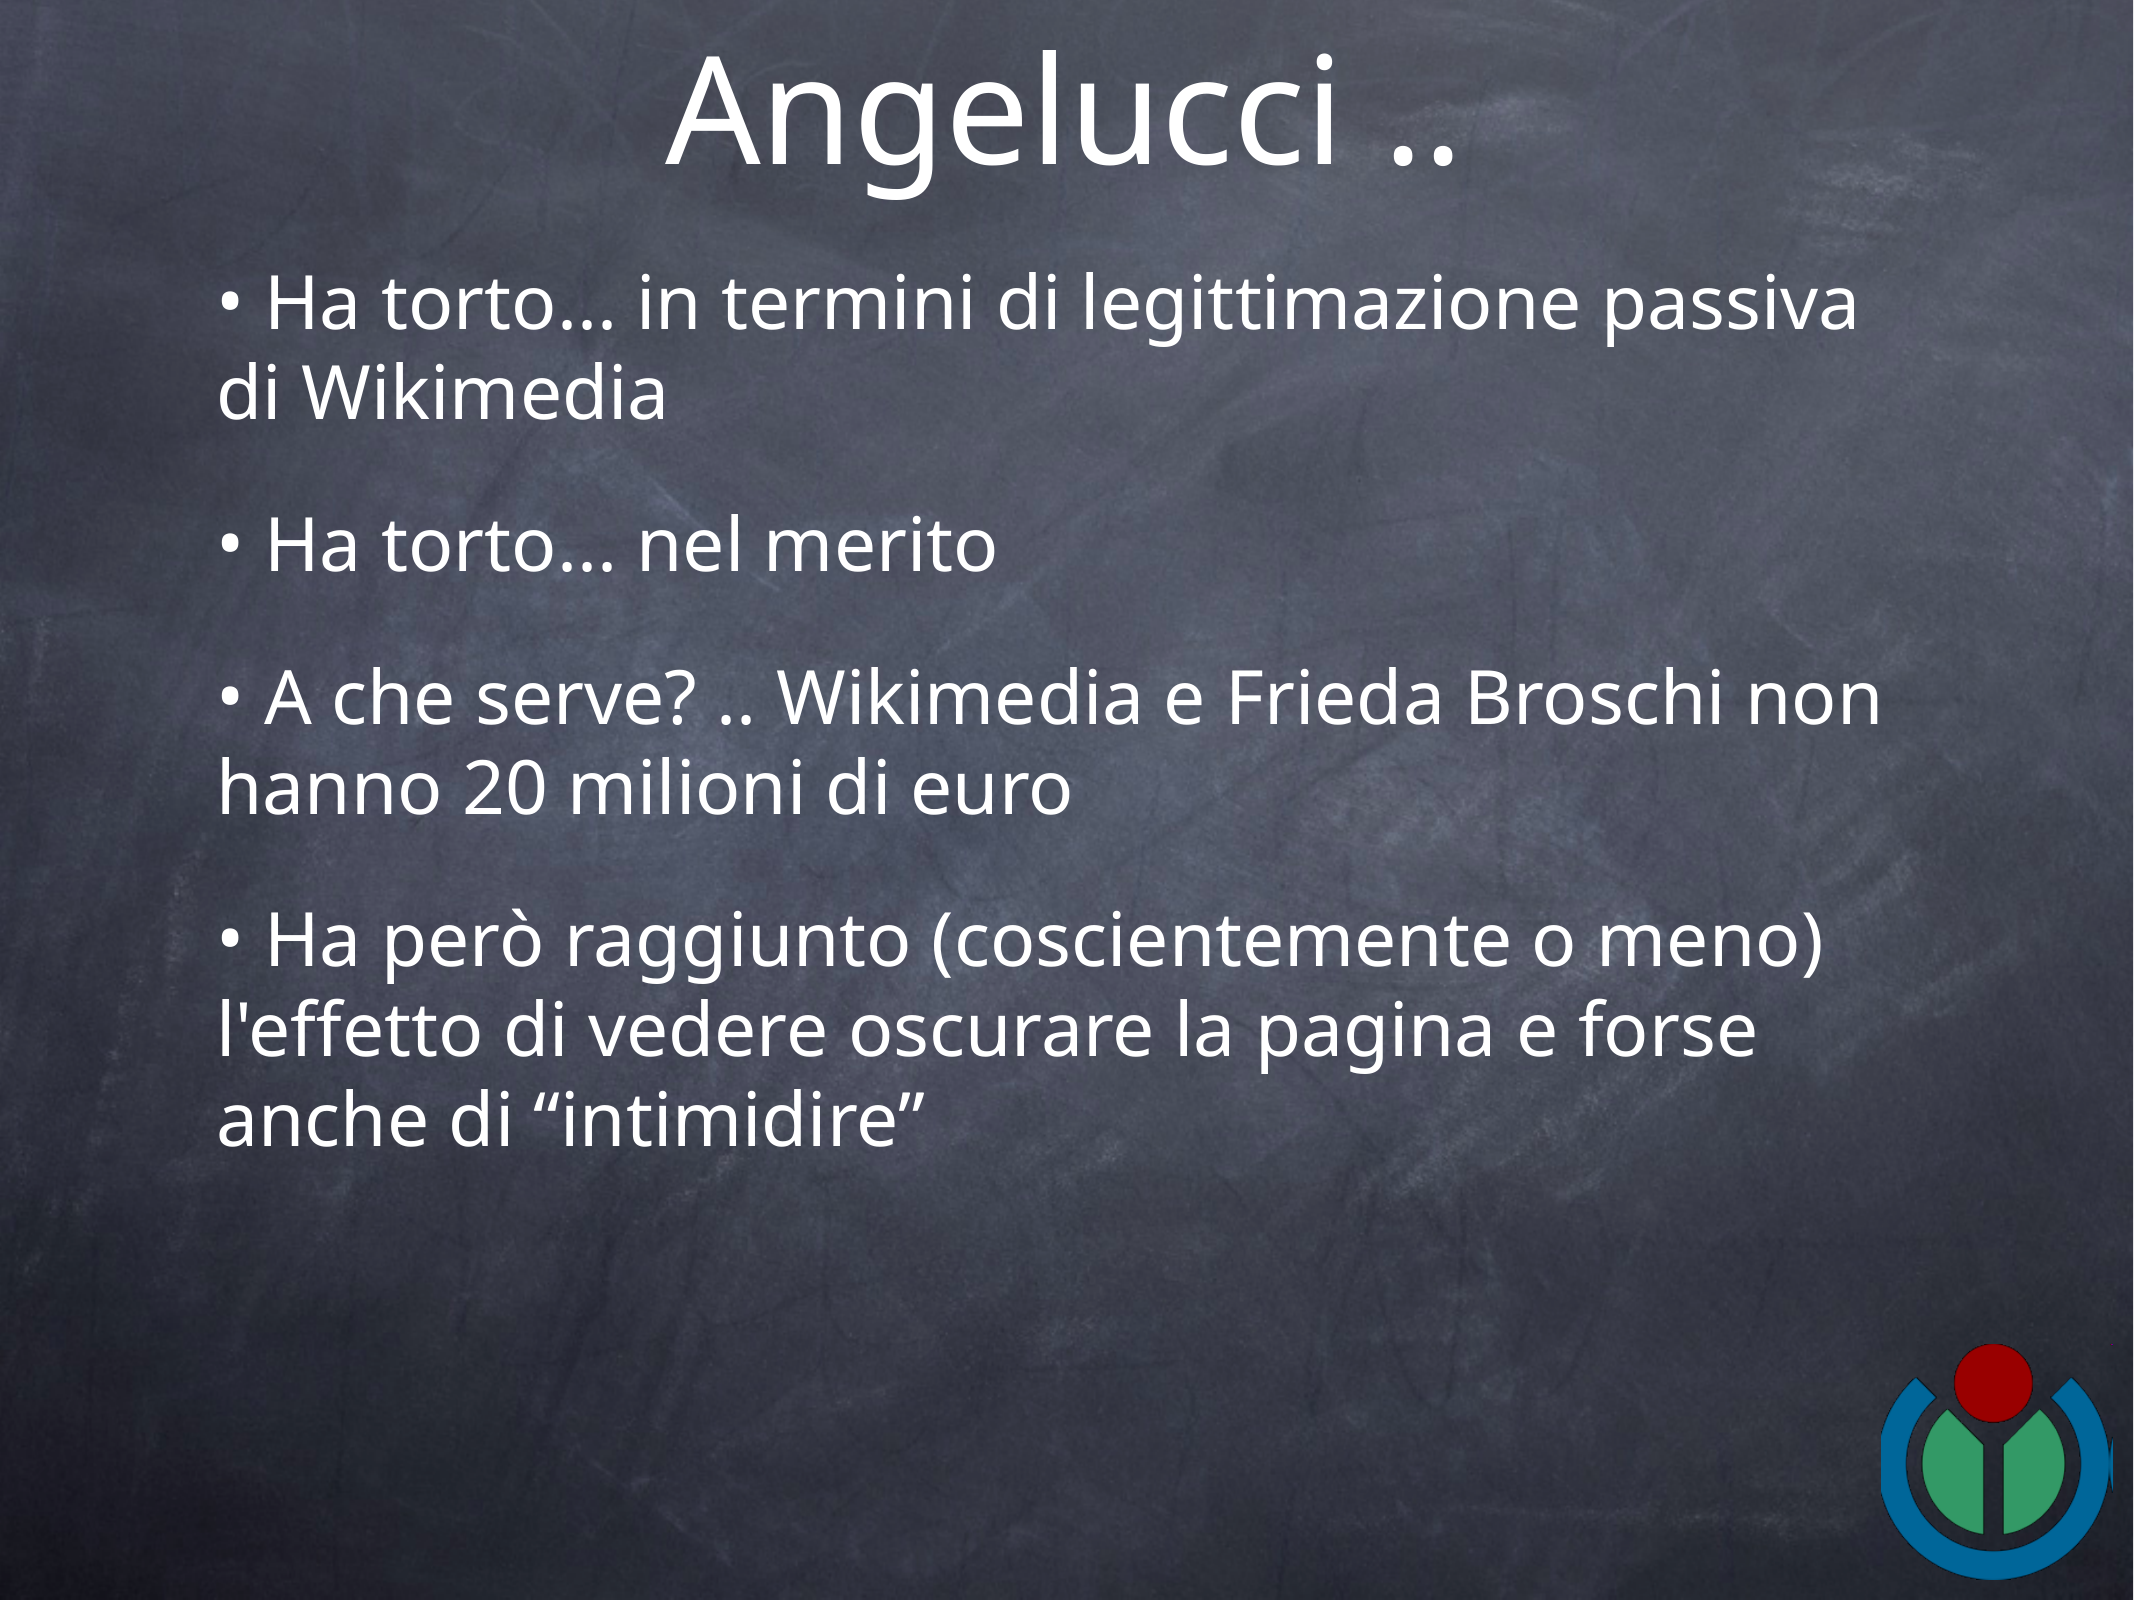

# Angelucci ..
 Ha torto... in termini di legittimazione passiva di Wikimedia
 Ha torto... nel merito
 A che serve? .. Wikimedia e Frieda Broschi non hanno 20 milioni di euro
 Ha però raggiunto (coscientemente o meno) l'effetto di vedere oscurare la pagina e forse anche di “intimidire”